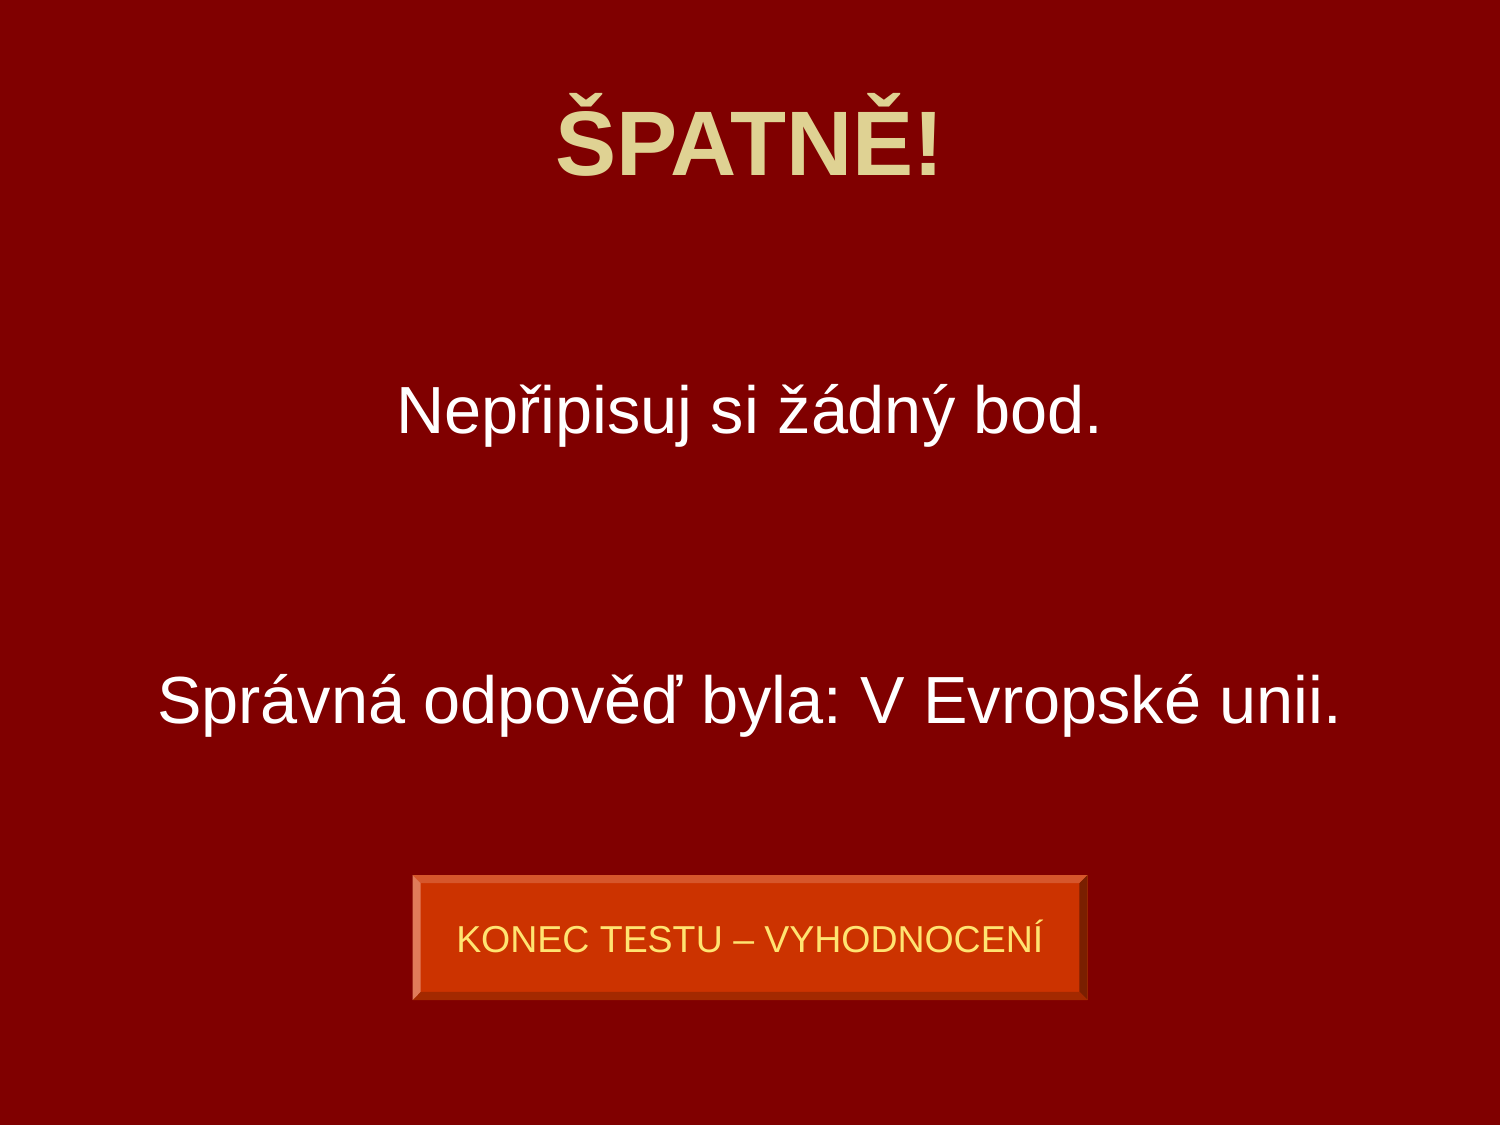

# ŠPATNĚ!
Nepřipisuj si žádný bod.
Správná odpověď byla: V Evropské unii.
KONEC TESTU – VYHODNOCENÍ